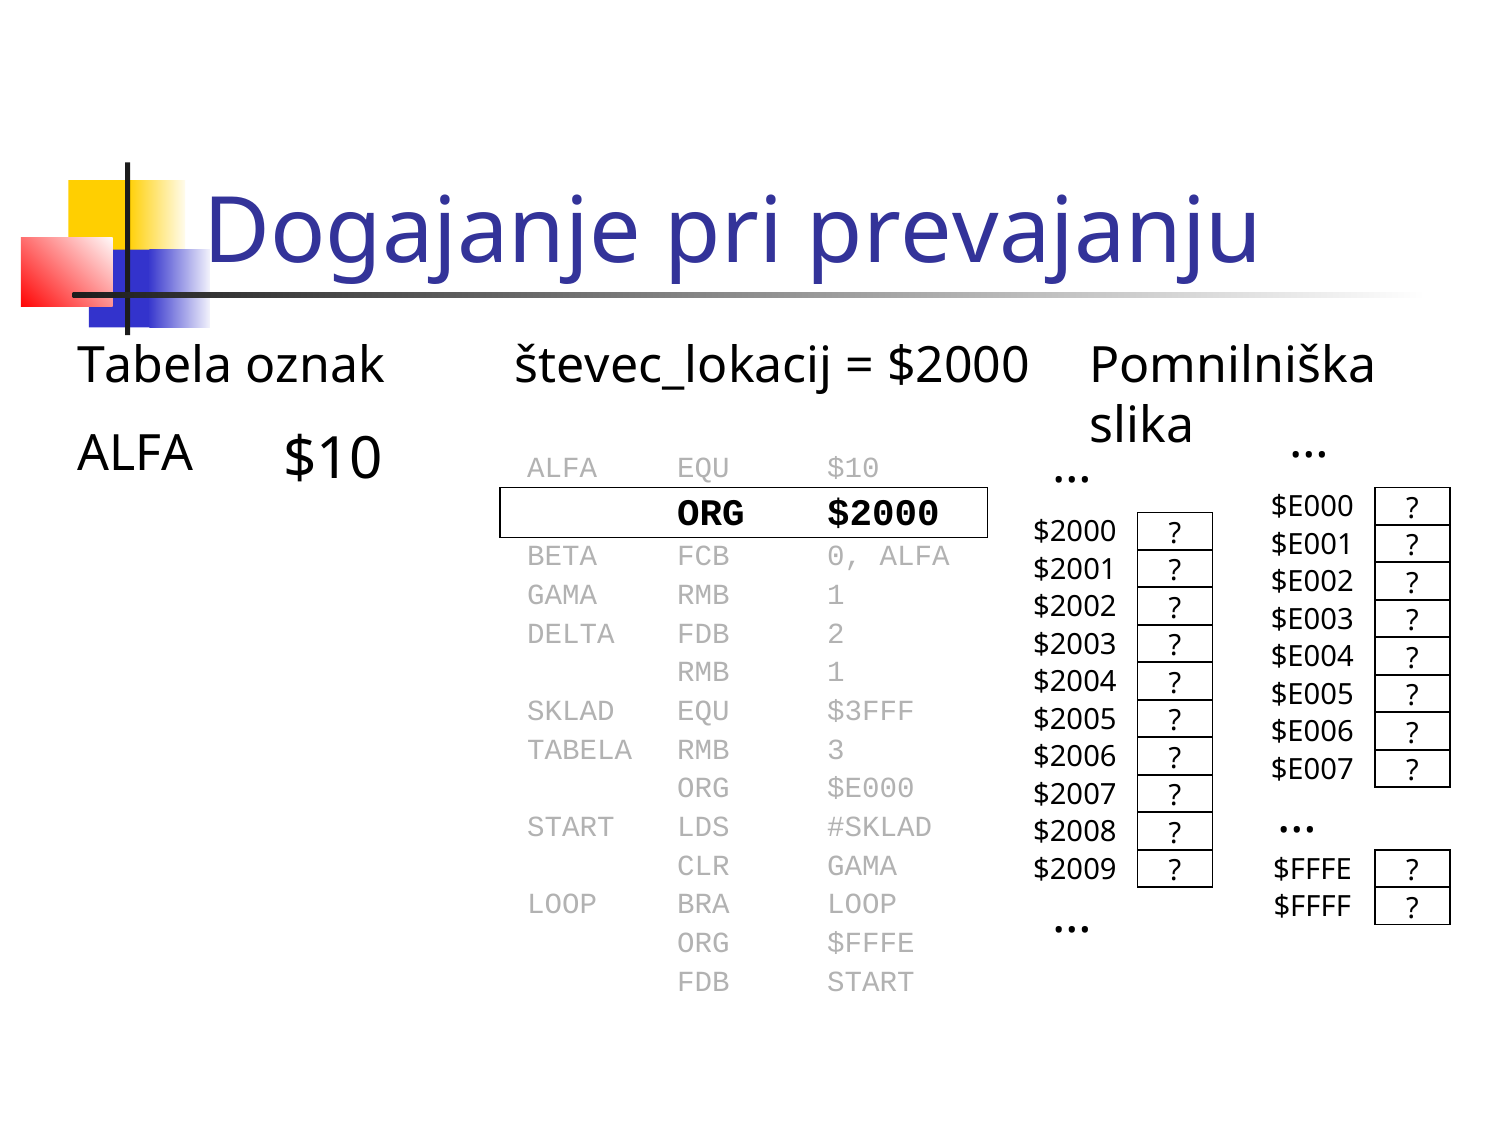

# Dogajanje pri prevajanju
Tabela oznak
števec_lokacij = $2000
Pomnilniška slika
…
| ALFA | $10 |
| --- | --- |
| | |
| | |
| | |
| | |
| | |
| | |
| | |
…
ALFA	EQU	$10
	ORG	$2000
BETA	FCB	0, ALFA
GAMA	RMB	1
DELTA	FDB	2
	RMB	1
SKLAD	EQU	$3FFF
TABELA	RMB	3
	ORG	$E000
START	LDS	#SKLAD
	CLR	GAMA
LOOP	BRA	LOOP
	ORG	$FFFE
	FDB	START
$E000
?
$2000
?
$E001
?
$2001
?
$E002
?
$2002
?
$E003
?
$2003
?
$E004
?
$2004
?
$E005
?
$2005
?
$E006
?
$2006
?
$E007
?
$2007
?
…
$2008
?
$2009
?
$FFFE
?
…
$FFFF
?